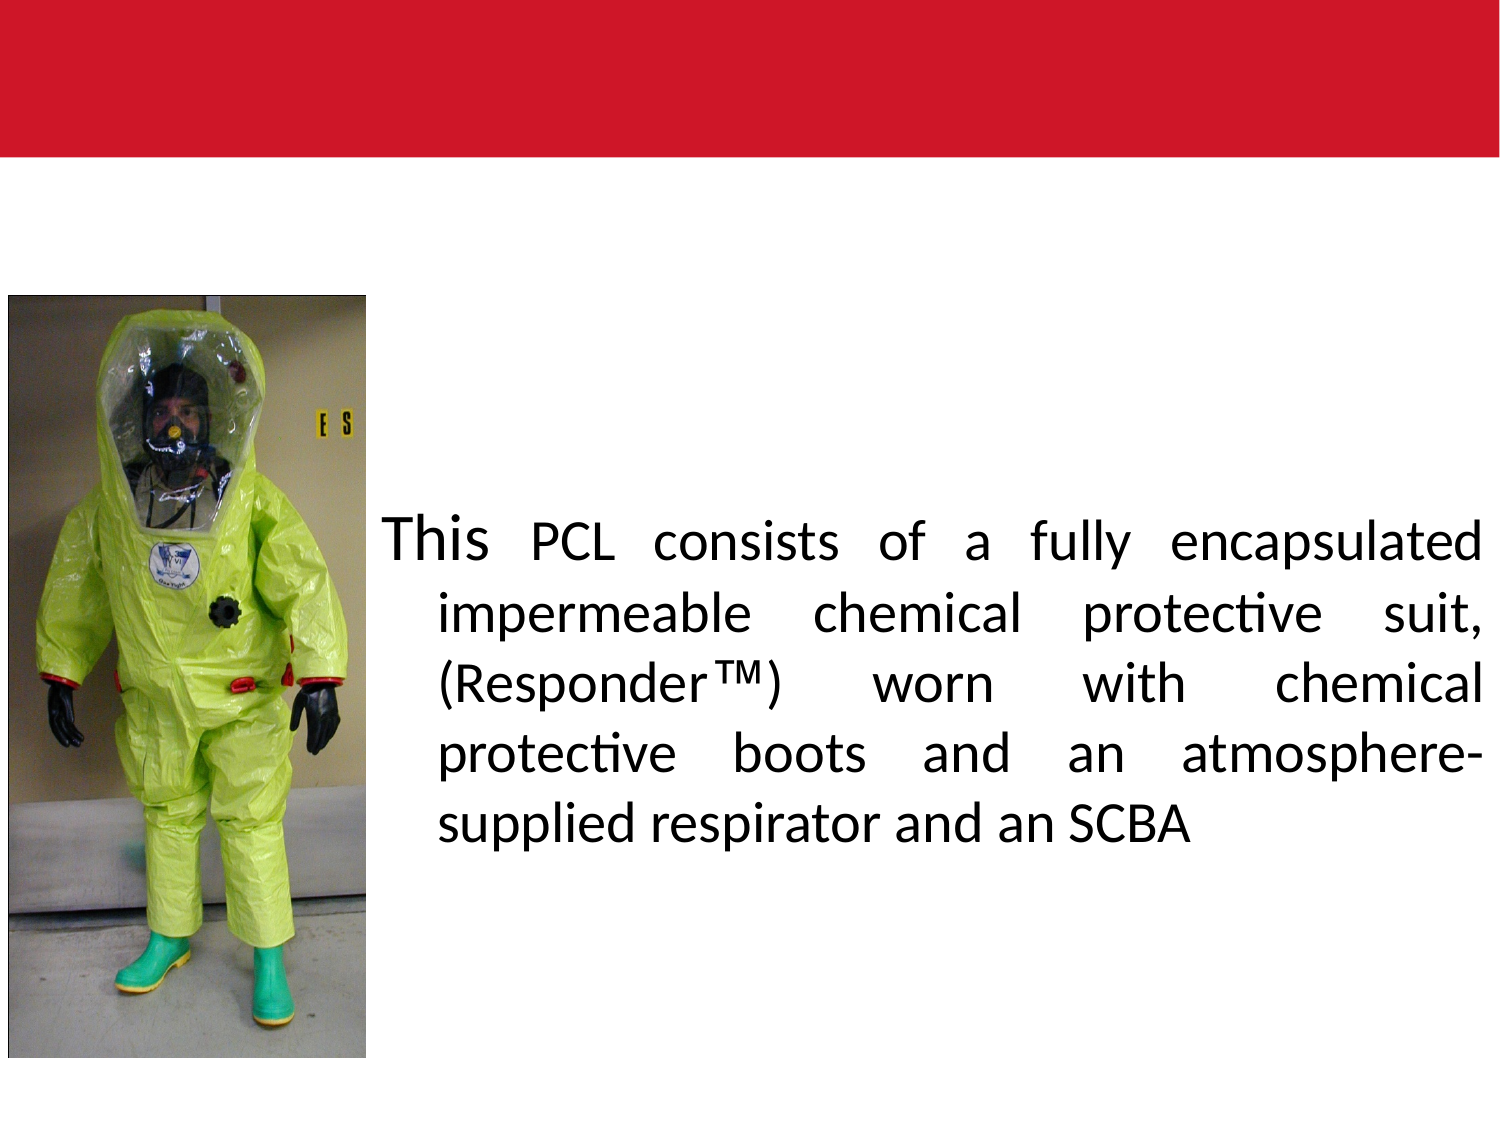

This PCL consists of a fully encapsulated impermeable chemical protective suit, (Responder) worn with chemical protective boots and an atmosphere-supplied respirator and an SCBA
DATE